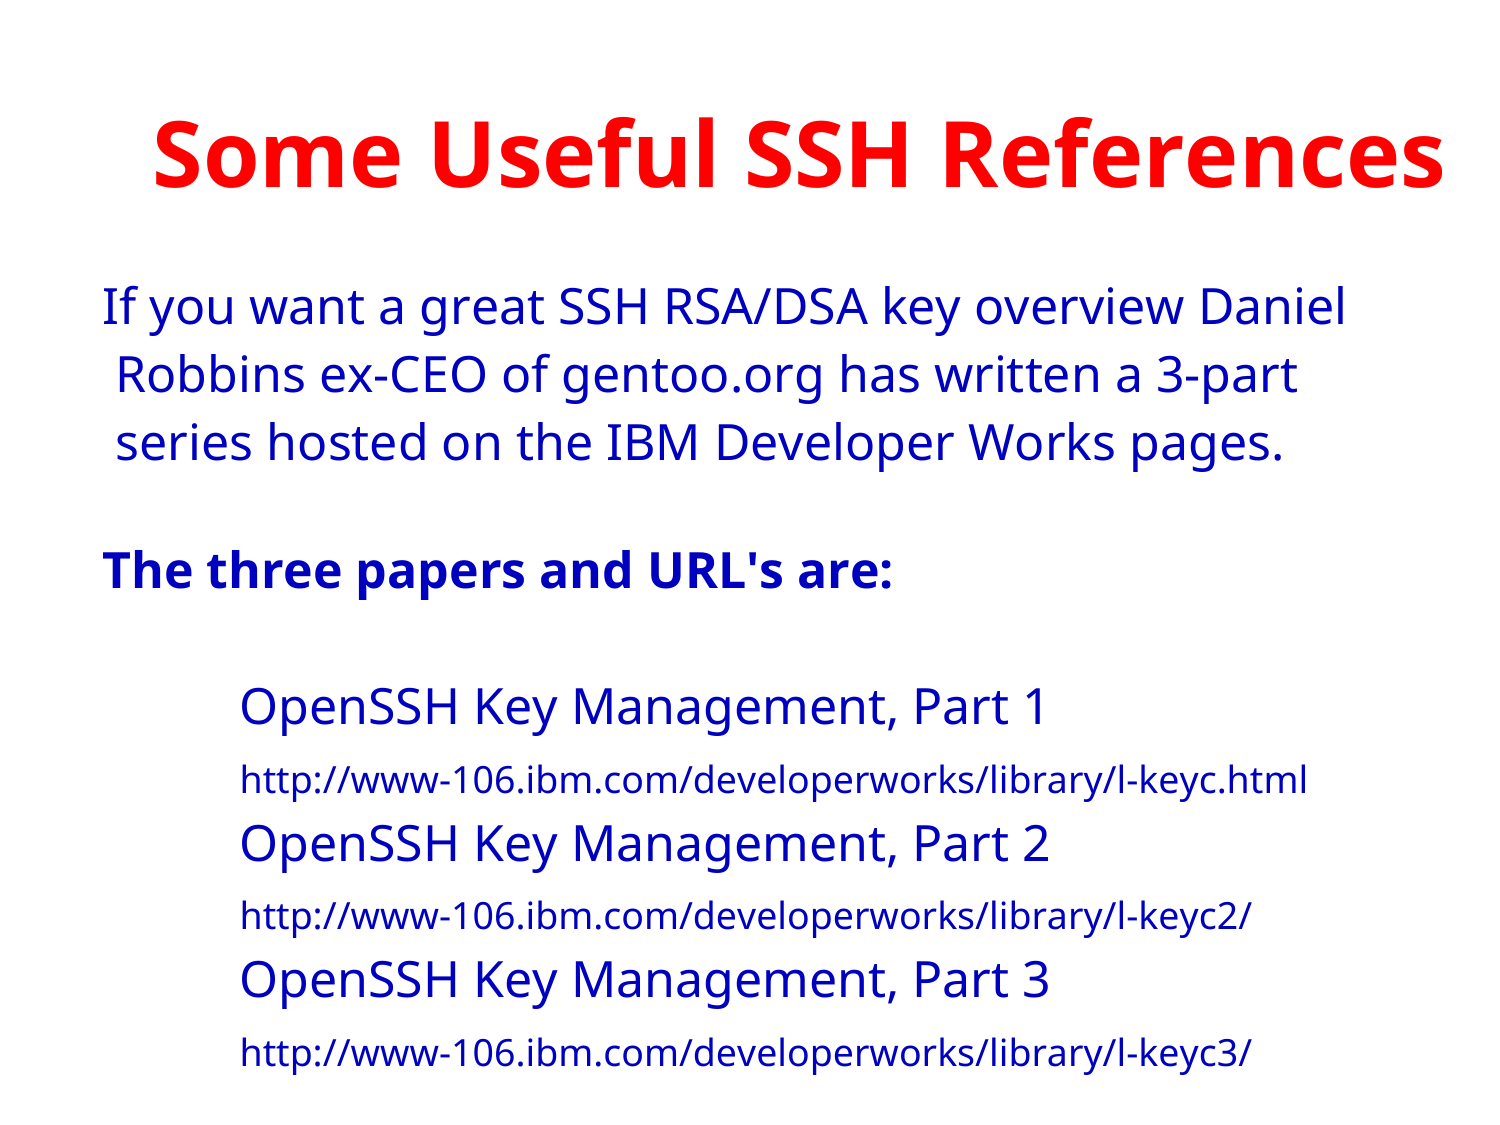

Some Useful SSH References
 If you want a great SSH RSA/DSA key overview Daniel
 Robbins ex-CEO of gentoo.org has written a 3-part
 series hosted on the IBM Developer Works pages.
 The three papers and URL's are:
	OpenSSH Key Management, Part 1
	http://www-106.ibm.com/developerworks/library/l-keyc.html
	OpenSSH Key Management, Part 2
	http://www-106.ibm.com/developerworks/library/l-keyc2/
	OpenSSH Key Management, Part 3
	http://www-106.ibm.com/developerworks/library/l-keyc3/